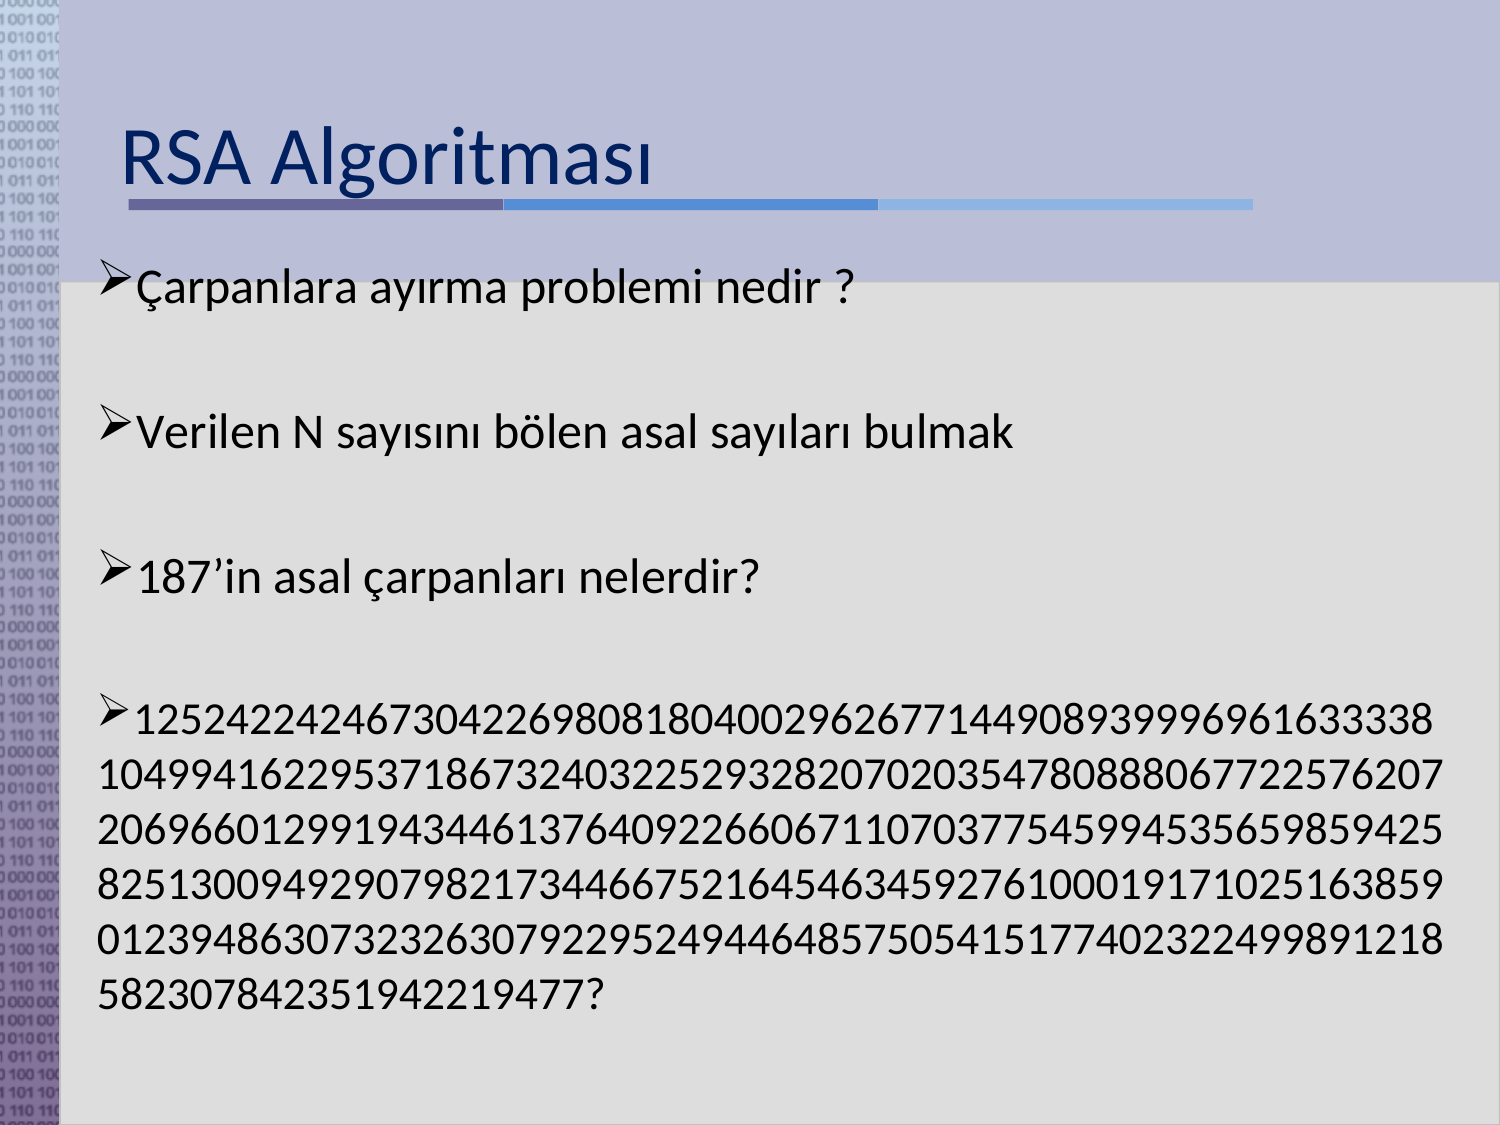

RSA Algoritması
Çarpanlara ayırma problemi nedir ?
Verilen N sayısını bölen asal sayıları bulmak
187’in asal çarpanları nelerdir?
125242242467304226980818040029626771449089399969616333381049941622953718673240322529328207020354780888067722576207206966012991943446137640922660671107037754599453565985942582513009492907982173446675216454634592761000191710251638590123948630732326307922952494464857505415177402322499891218582307842351942219477?